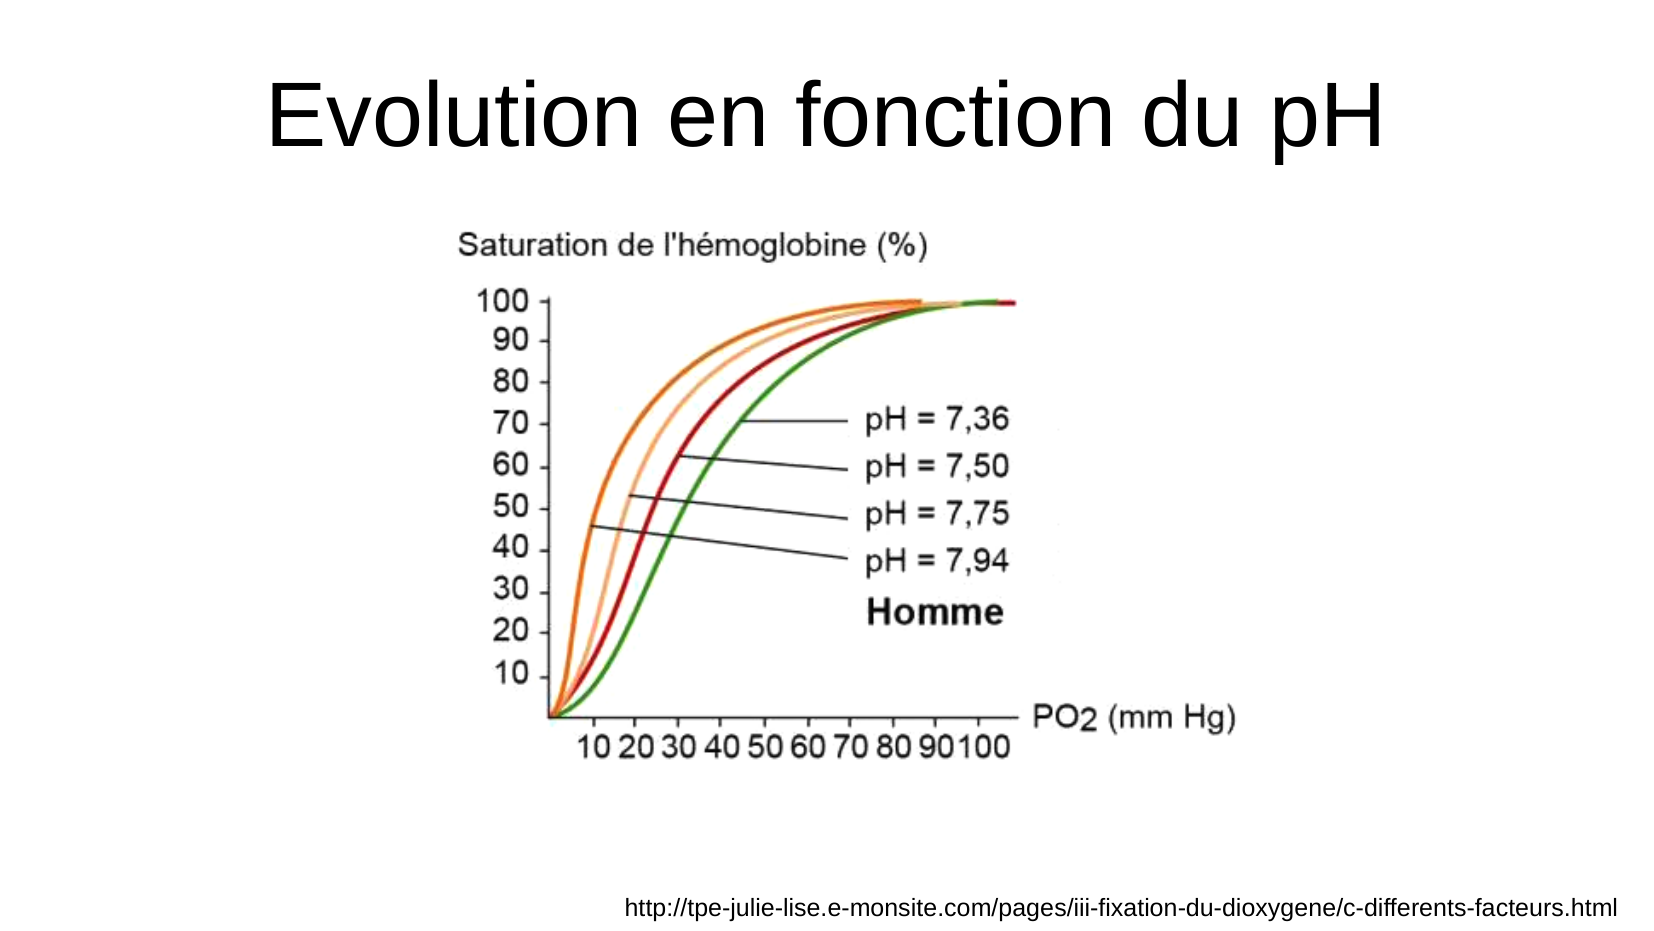

# Evolution en fonction du pH
http://tpe-julie-lise.e-monsite.com/pages/iii-fixation-du-dioxygene/c-differents-facteurs.html